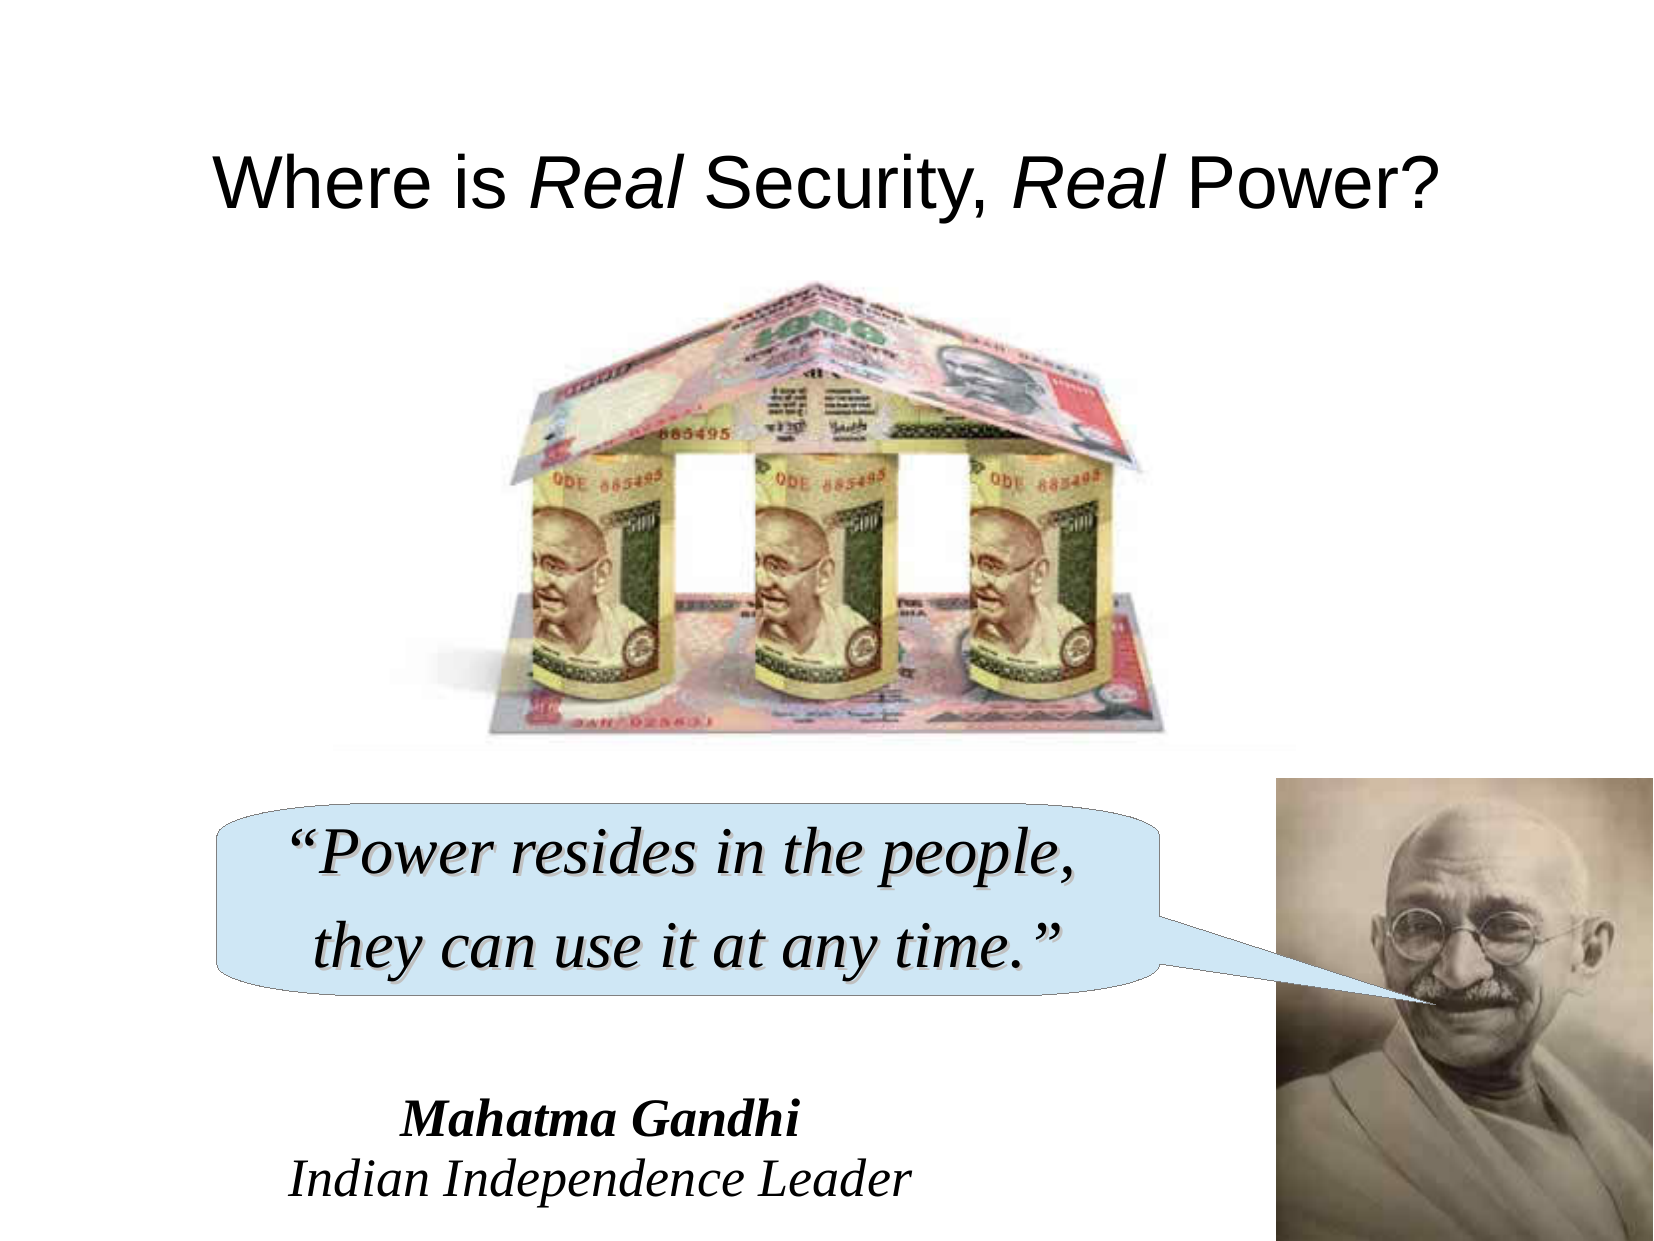

# Where is Real Security, Real Power?
“Power resides in the people,
they can use it at any time.”
Mahatma Gandhi
Indian Independence Leader